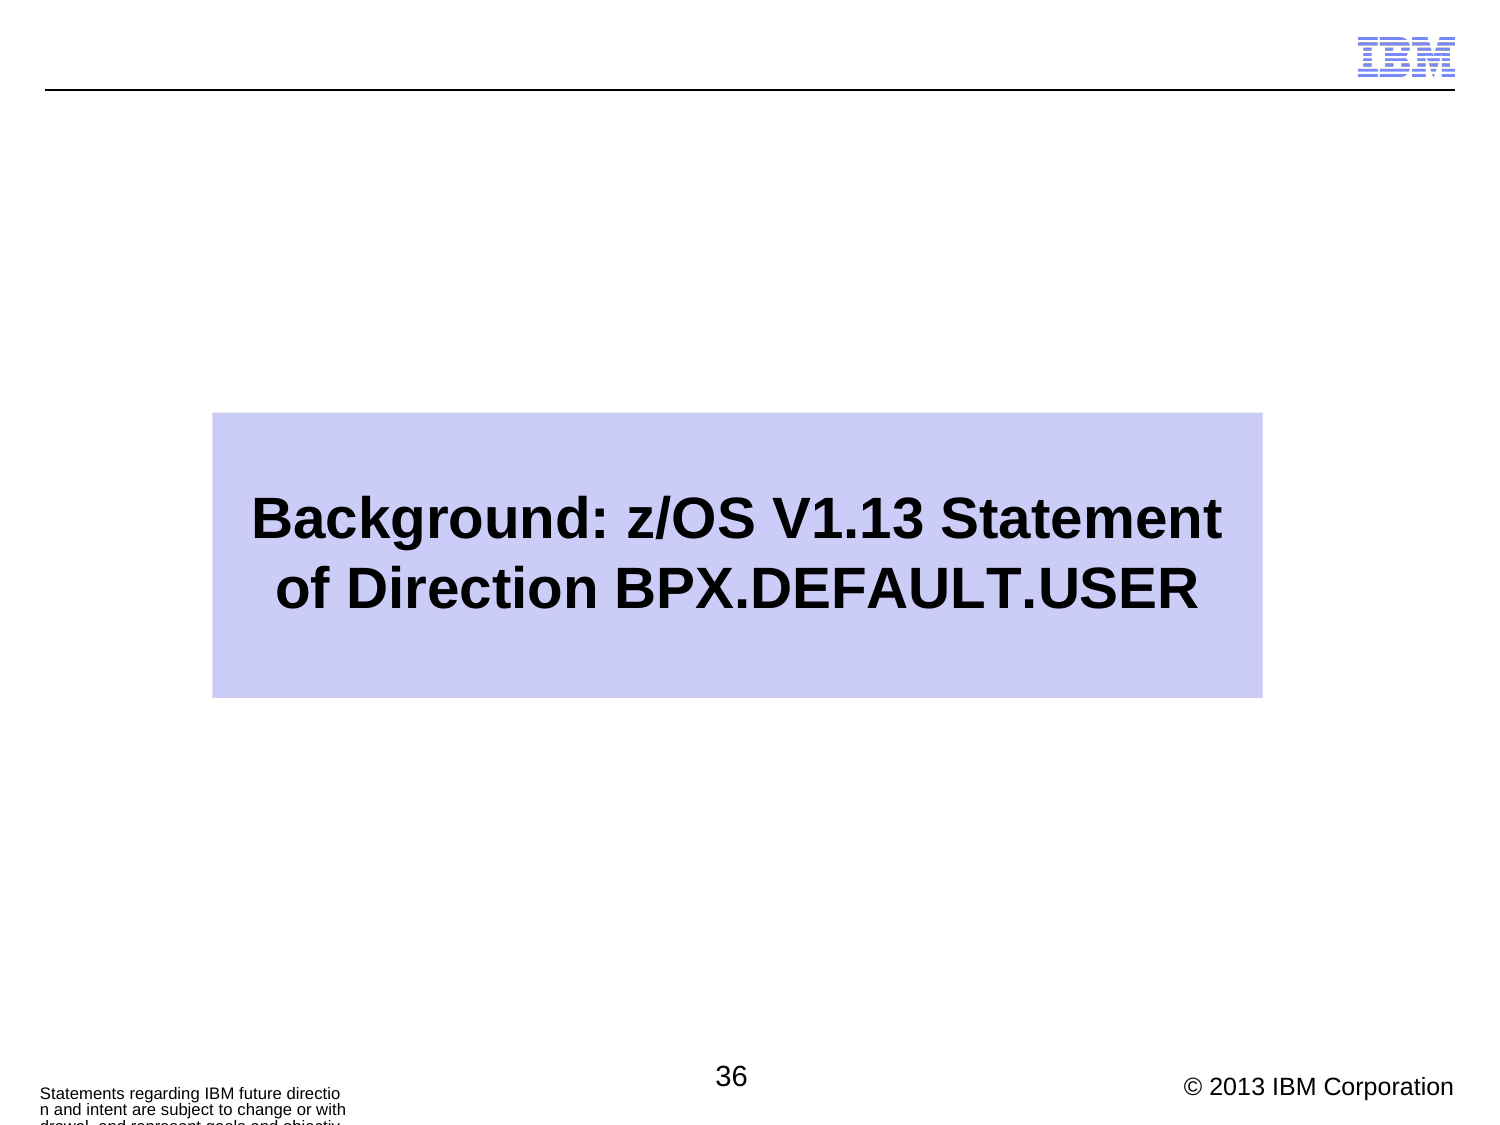

Background: z/OS V1.13 Statement of Direction BPX.DEFAULT.USER
36
Statements regarding IBM future direction and intent are subject to change or withdrawal, and represent goals and objectives only.